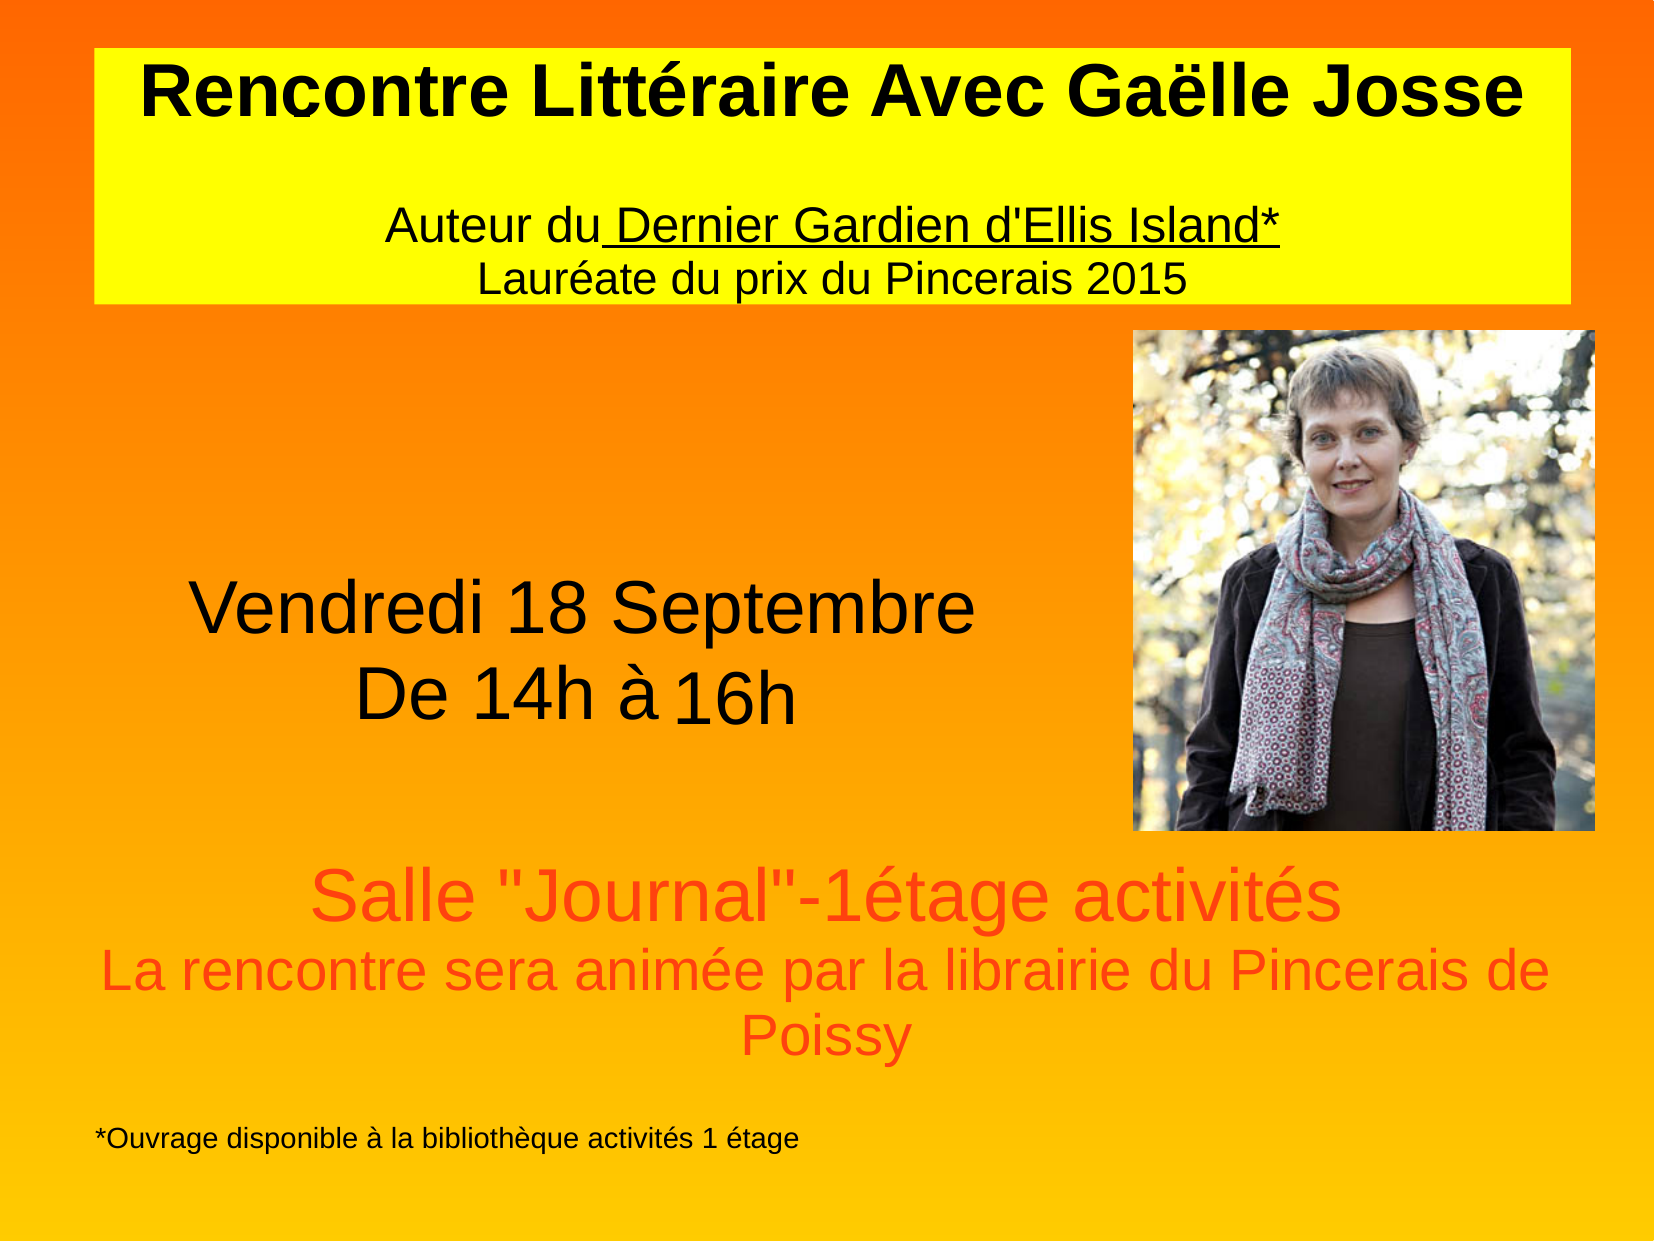

# Rencontre Littéraire Avec Gaëlle Josse Auteur du Dernier Gardien d'Ellis Island* Lauréate du prix du Pincerais 2015
Salle "Journal"-1étage activités
La rencontre sera animée par la librairie du Pincerais de Poissy
Vendredi 18 Septembre
De 14h à
16h
*Ouvrage disponible à la bibliothèque activités 1 étage